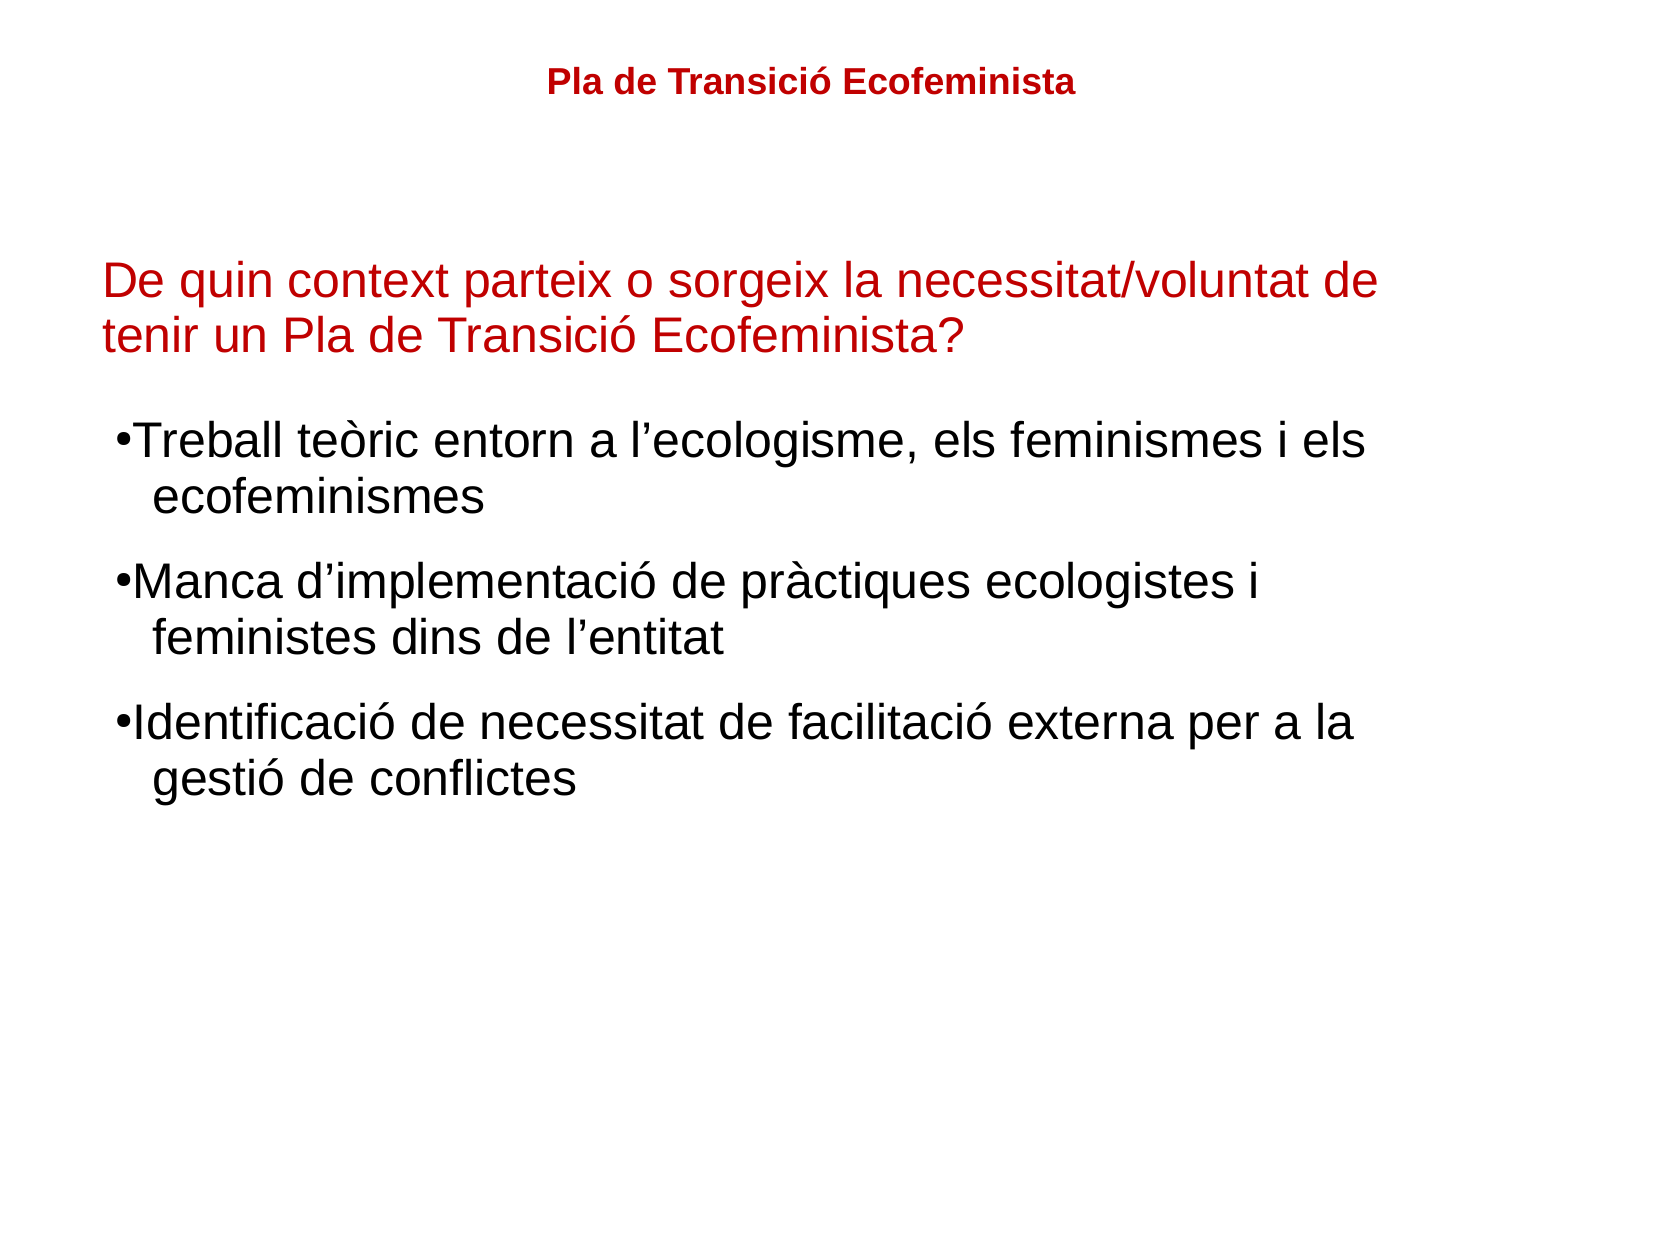

Pla de Transició Ecofeminista
De quin context parteix o sorgeix la necessitat/voluntat de tenir un Pla de Transició Ecofeminista?
Treball teòric entorn a l’ecologisme, els feminismes i els ecofeminismes
Manca d’implementació de pràctiques ecologistes i feministes dins de l’entitat
Identificació de necessitat de facilitació externa per a la gestió de conflictes